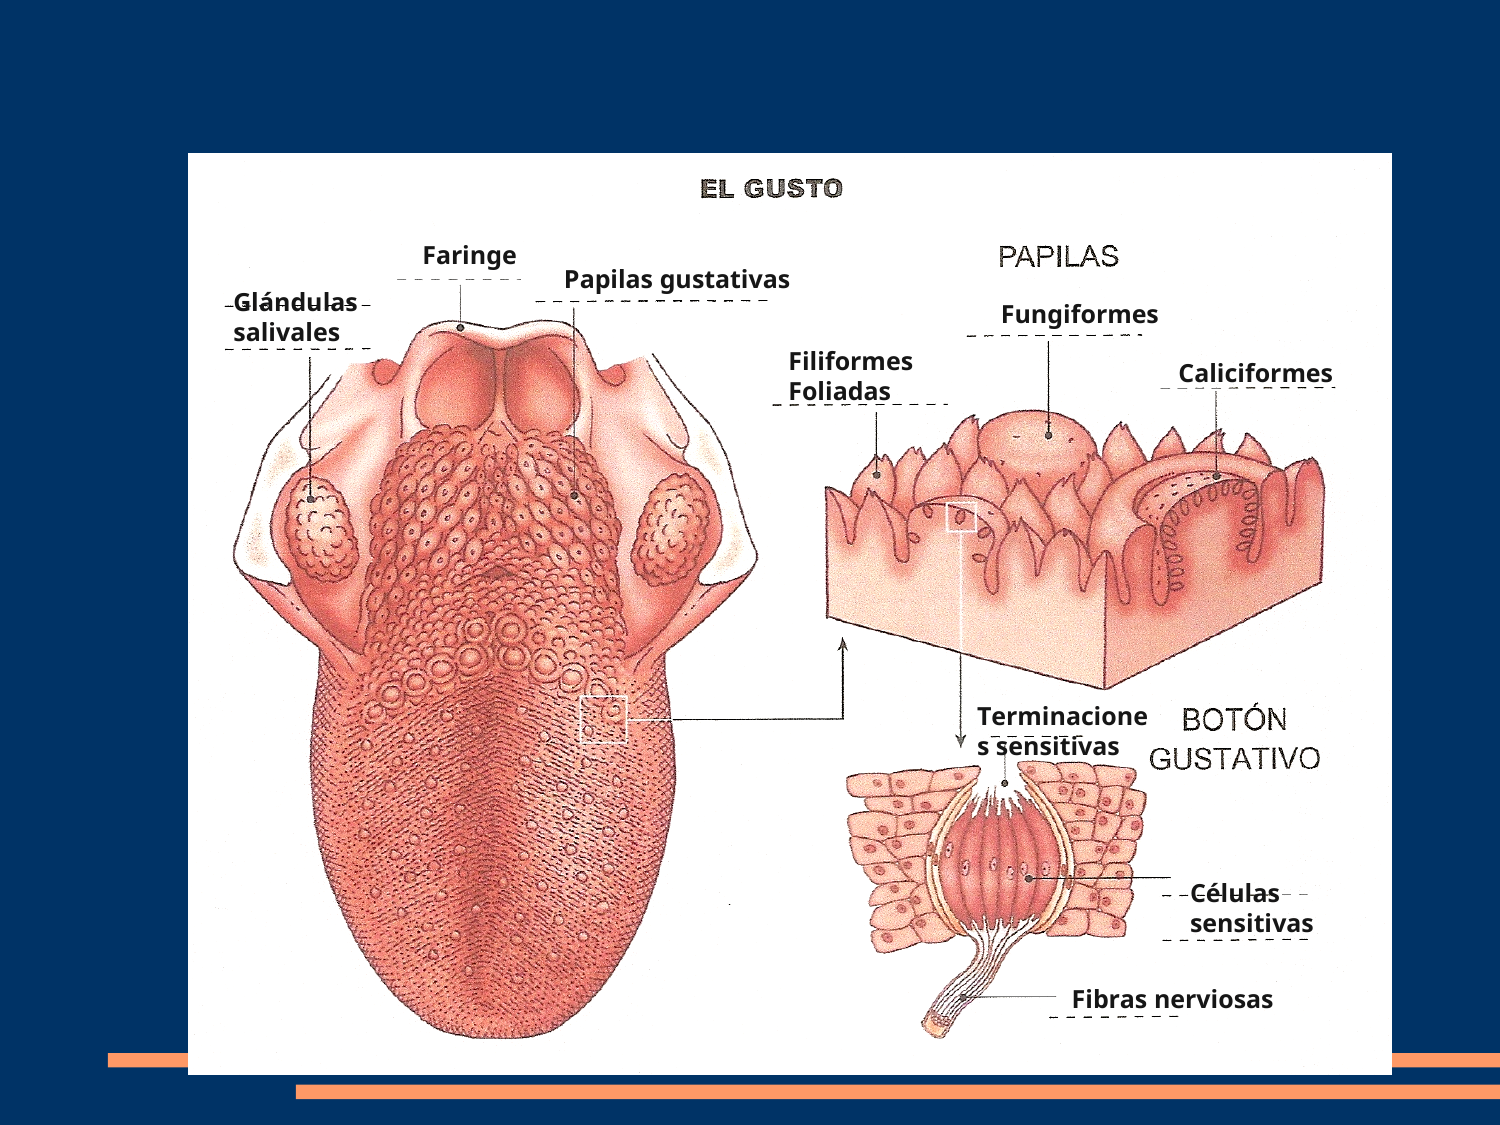

#
Faringe
Papilas gustativas
Glándulas
salivales
Fungiformes
Filiformes
Foliadas
Caliciformes
Terminaciones sensitivas
Células
sensitivas
Fibras nerviosas